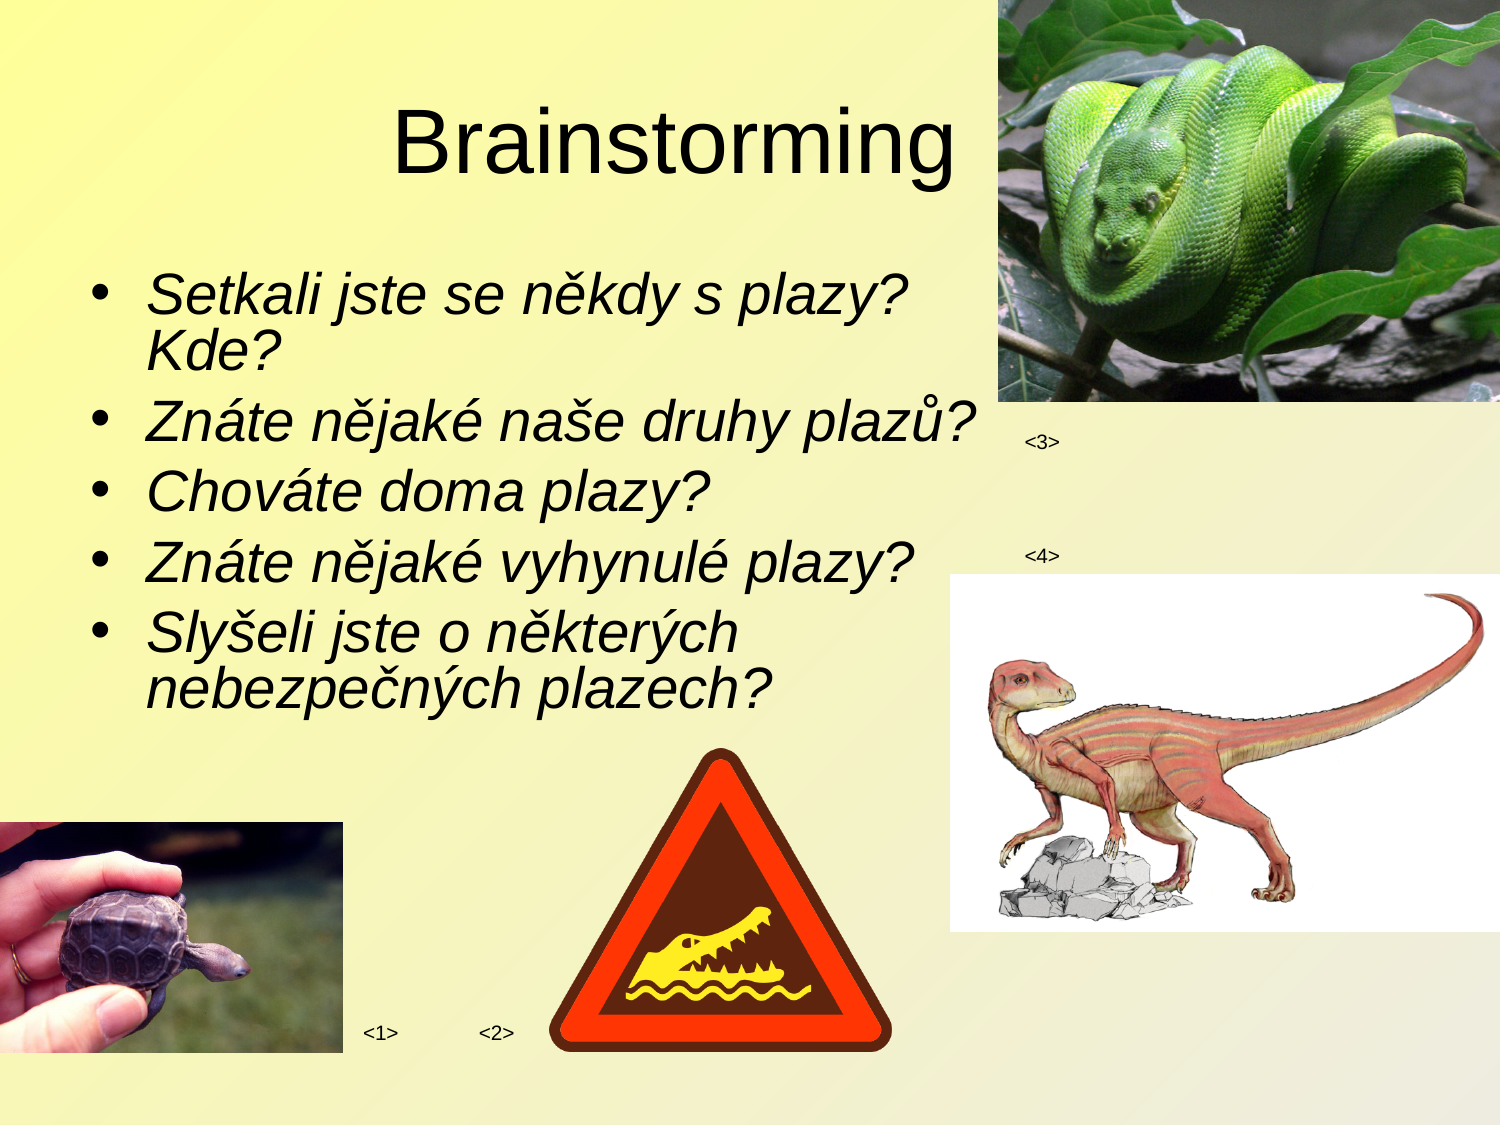

# Brainstorming
Setkali jste se někdy s plazy? Kde?
Znáte nějaké naše druhy plazů?
Chováte doma plazy?
Znáte nějaké vyhynulé plazy?
Slyšeli jste o některých nebezpečných plazech?
<3>
<4>
<1> <2>